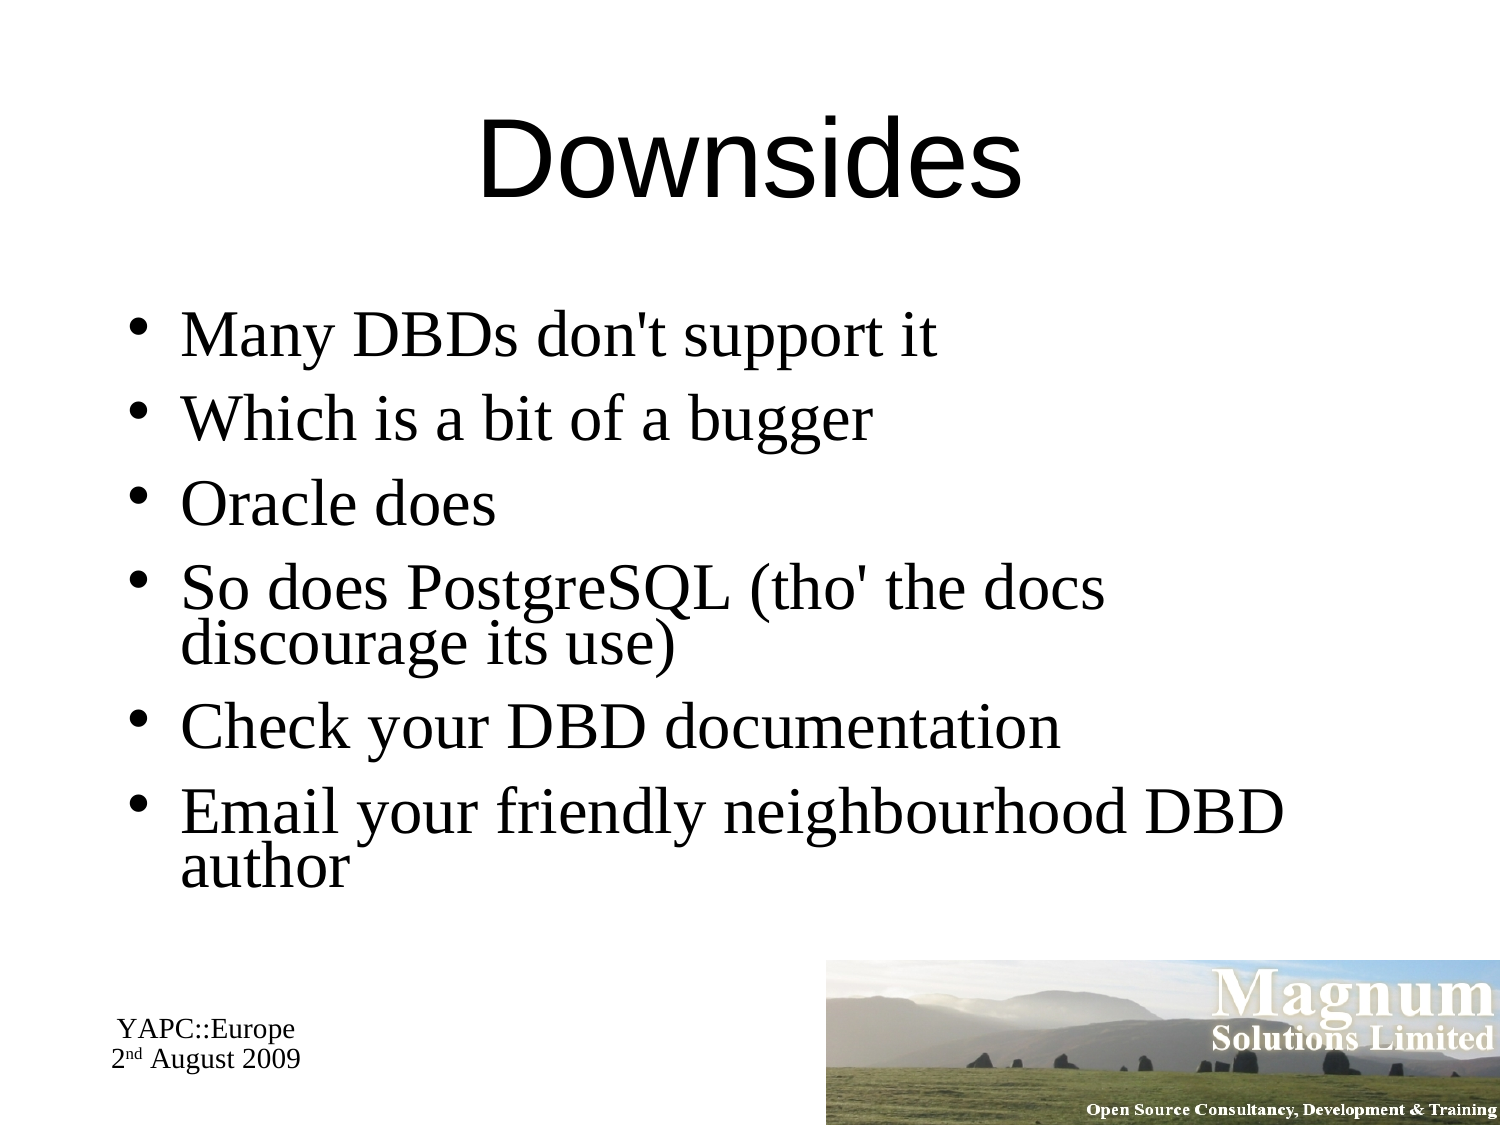

# Downsides
Many DBDs don't support it
Which is a bit of a bugger
Oracle does
So does PostgreSQL (tho' the docs discourage its use)
Check your DBD documentation
Email your friendly neighbourhood DBD author
139